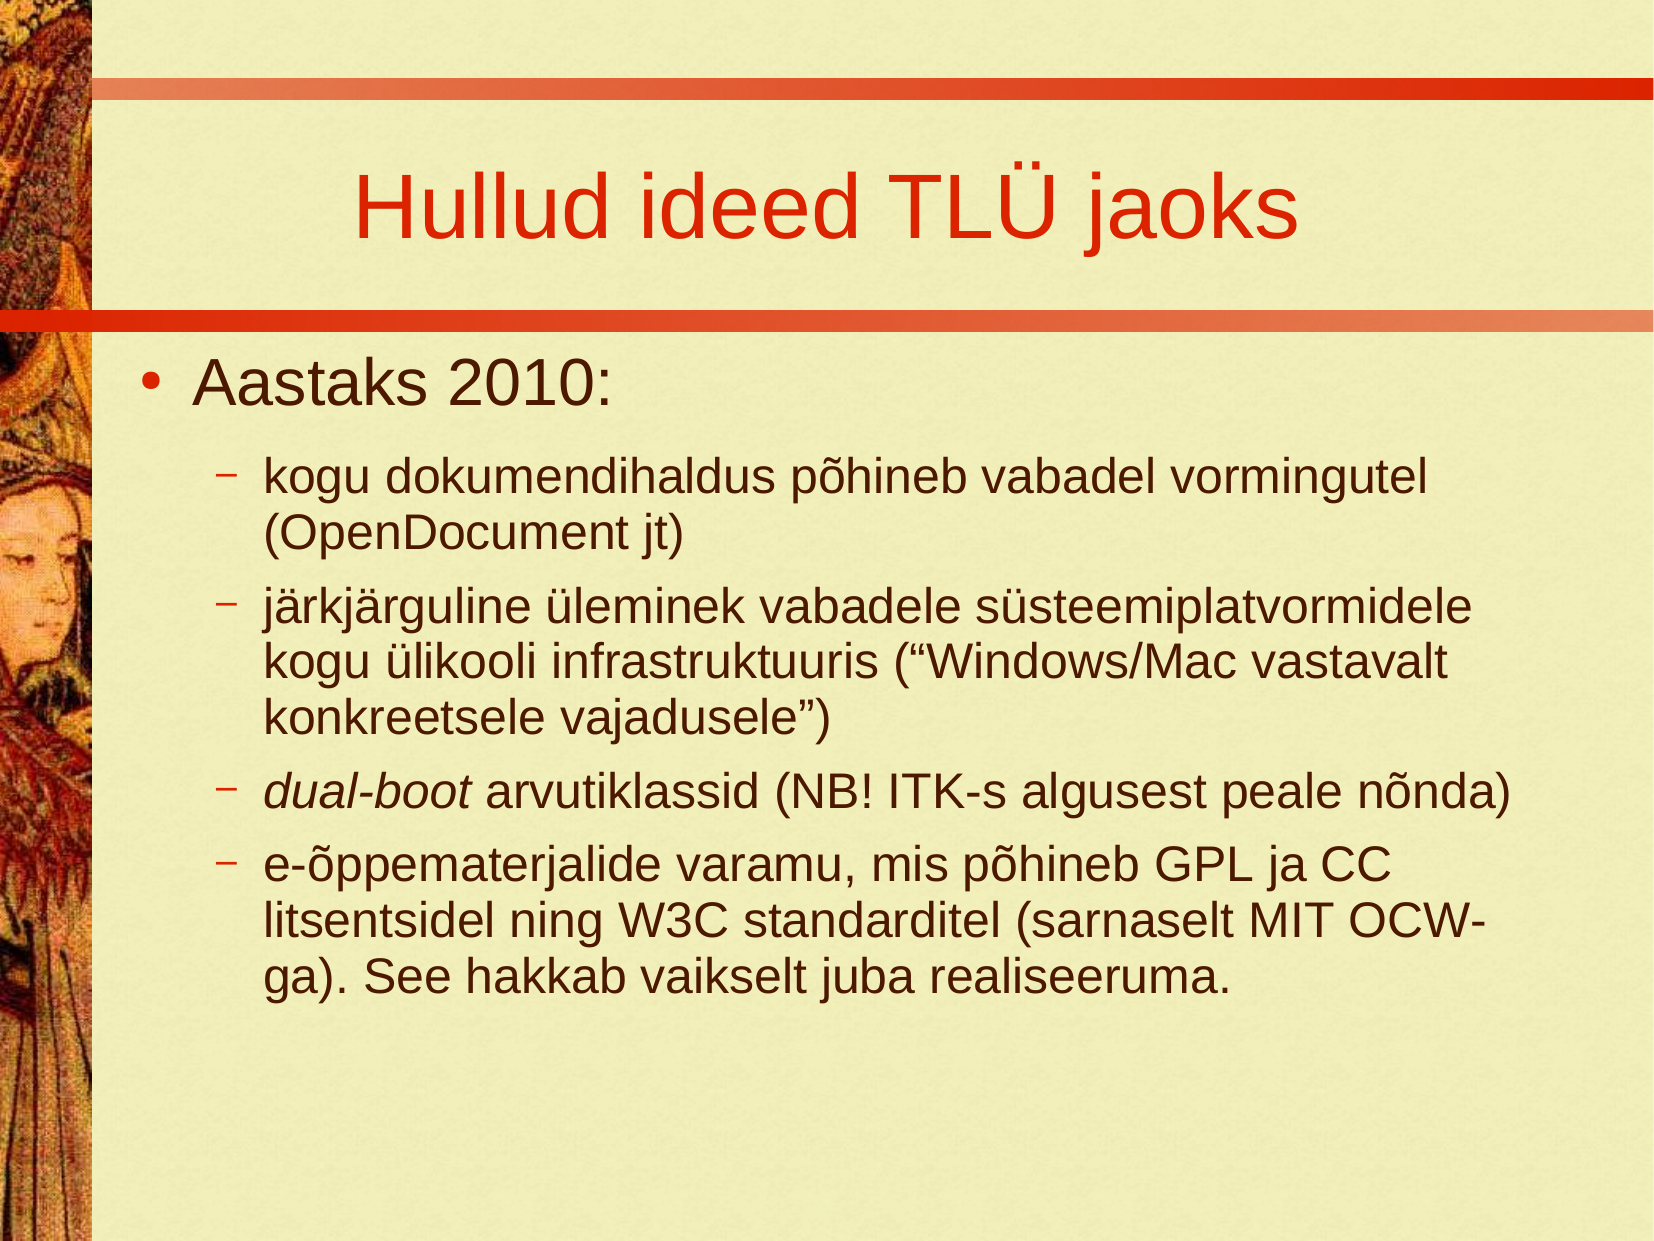

# Hullud ideed TLÜ jaoks
Aastaks 2010:
kogu dokumendihaldus põhineb vabadel vormingutel (OpenDocument jt)
järkjärguline üleminek vabadele süsteemiplatvormidele kogu ülikooli infrastruktuuris (“Windows/Mac vastavalt konkreetsele vajadusele”)
dual-boot arvutiklassid (NB! ITK-s algusest peale nõnda)
e-õppematerjalide varamu, mis põhineb GPL ja CC litsentsidel ning W3C standarditel (sarnaselt MIT OCW-ga). See hakkab vaikselt juba realiseeruma.